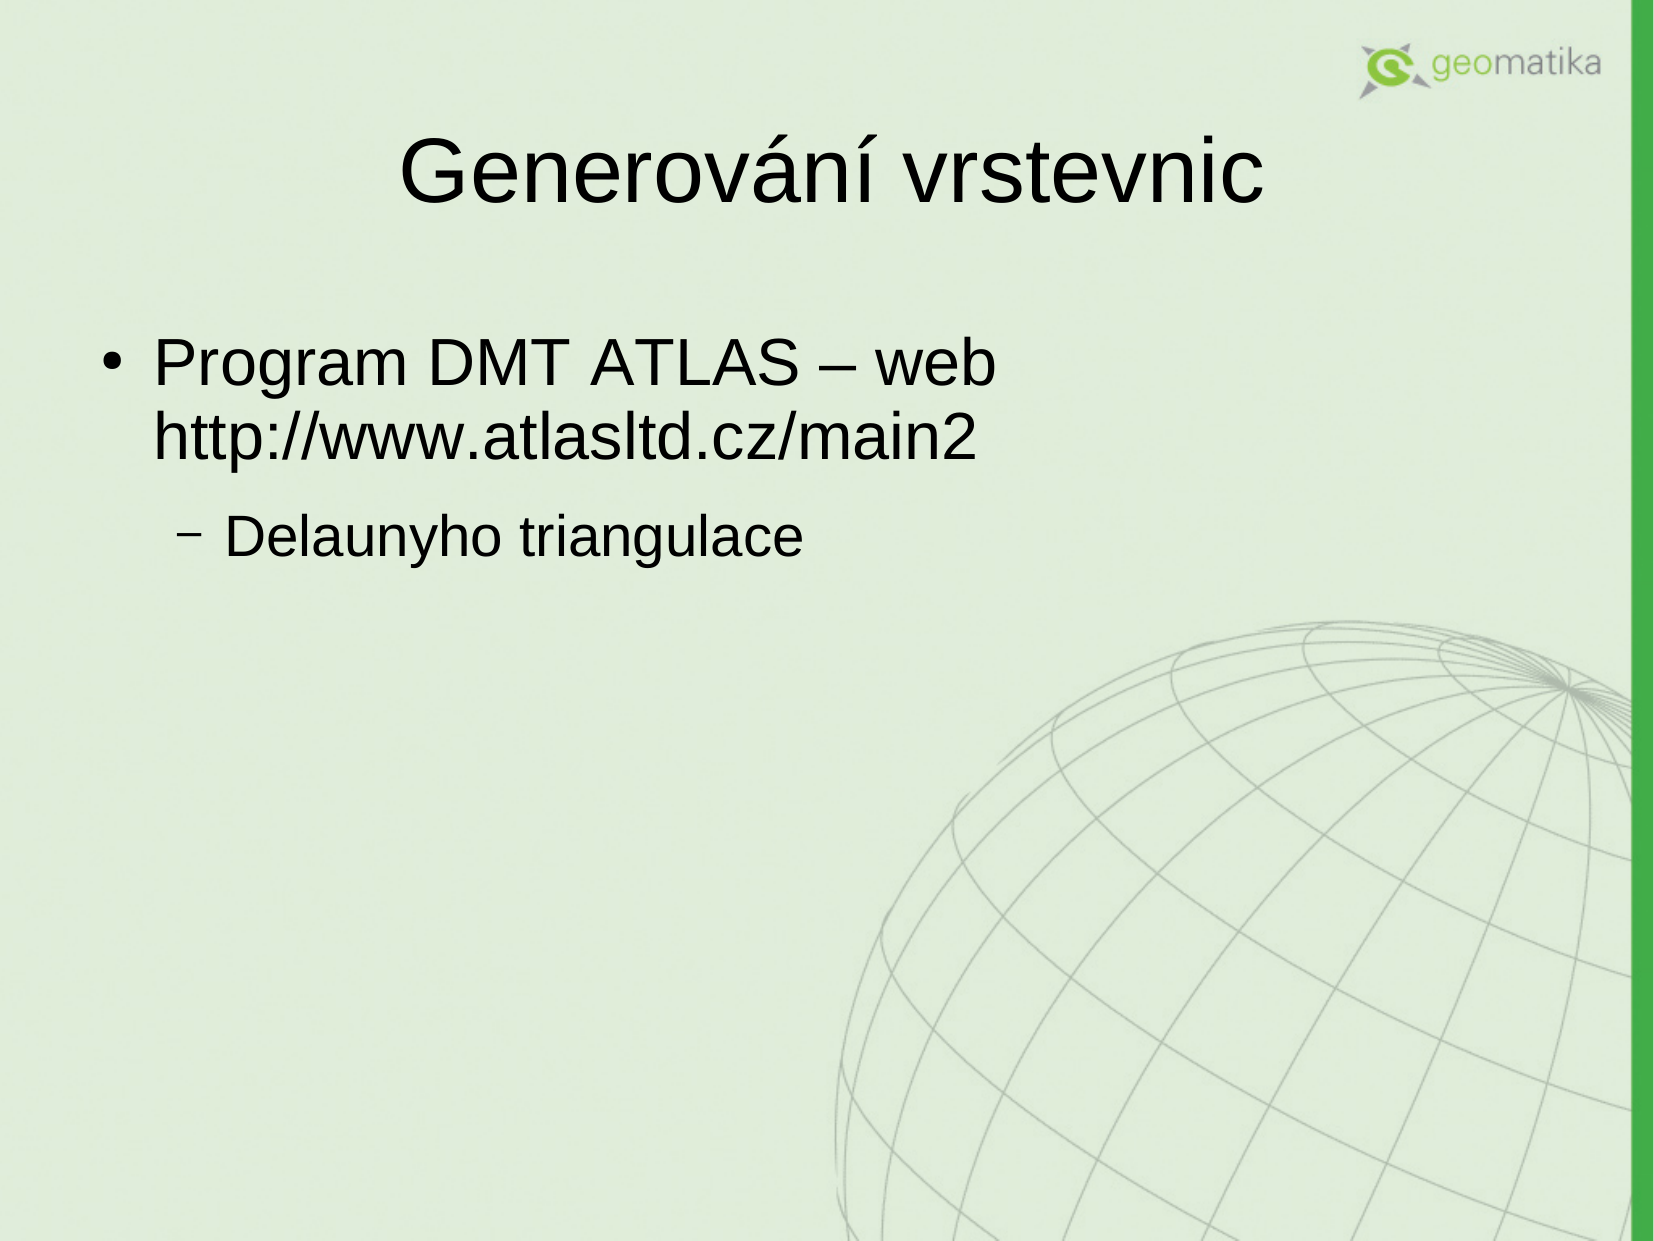

# Generování vrstevnic
Program DMT ATLAS – web http://www.atlasltd.cz/main2
Delaunyho triangulace